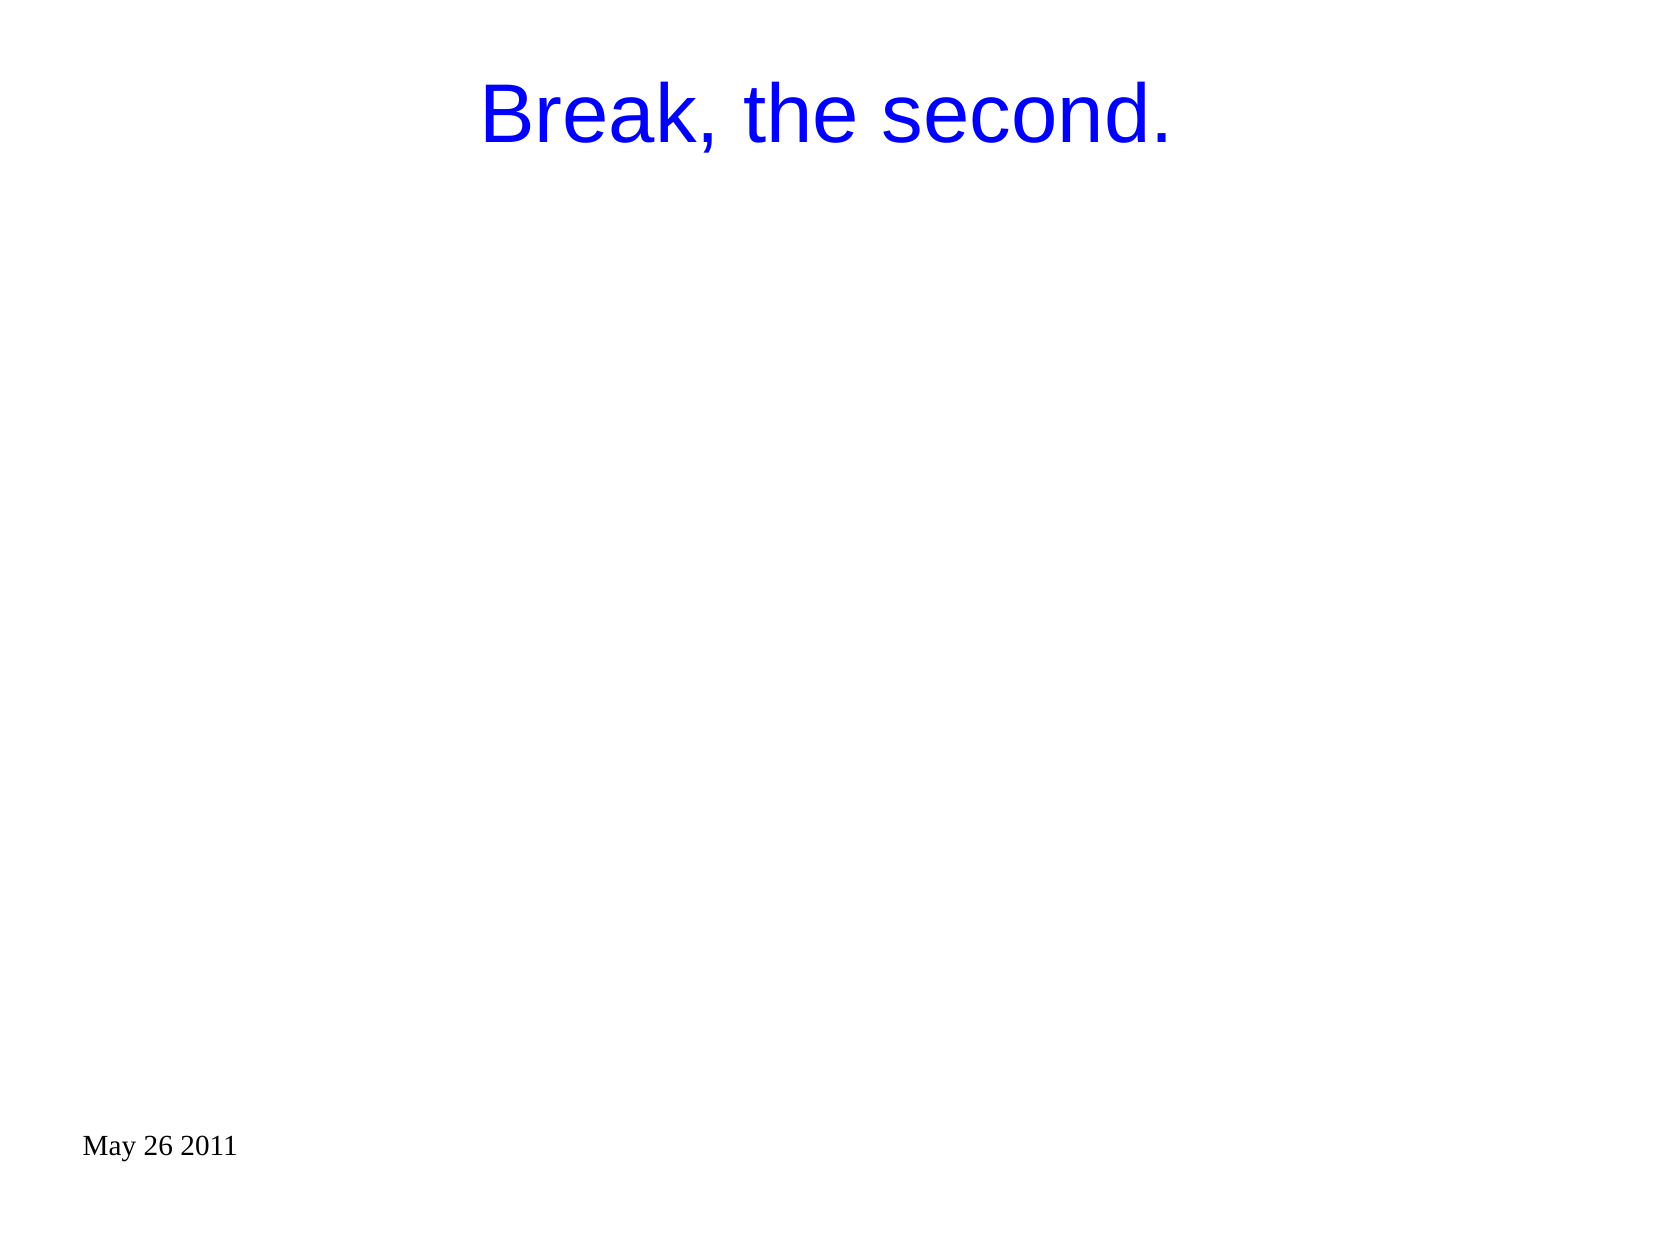

# Break, the second.
May 26 2011